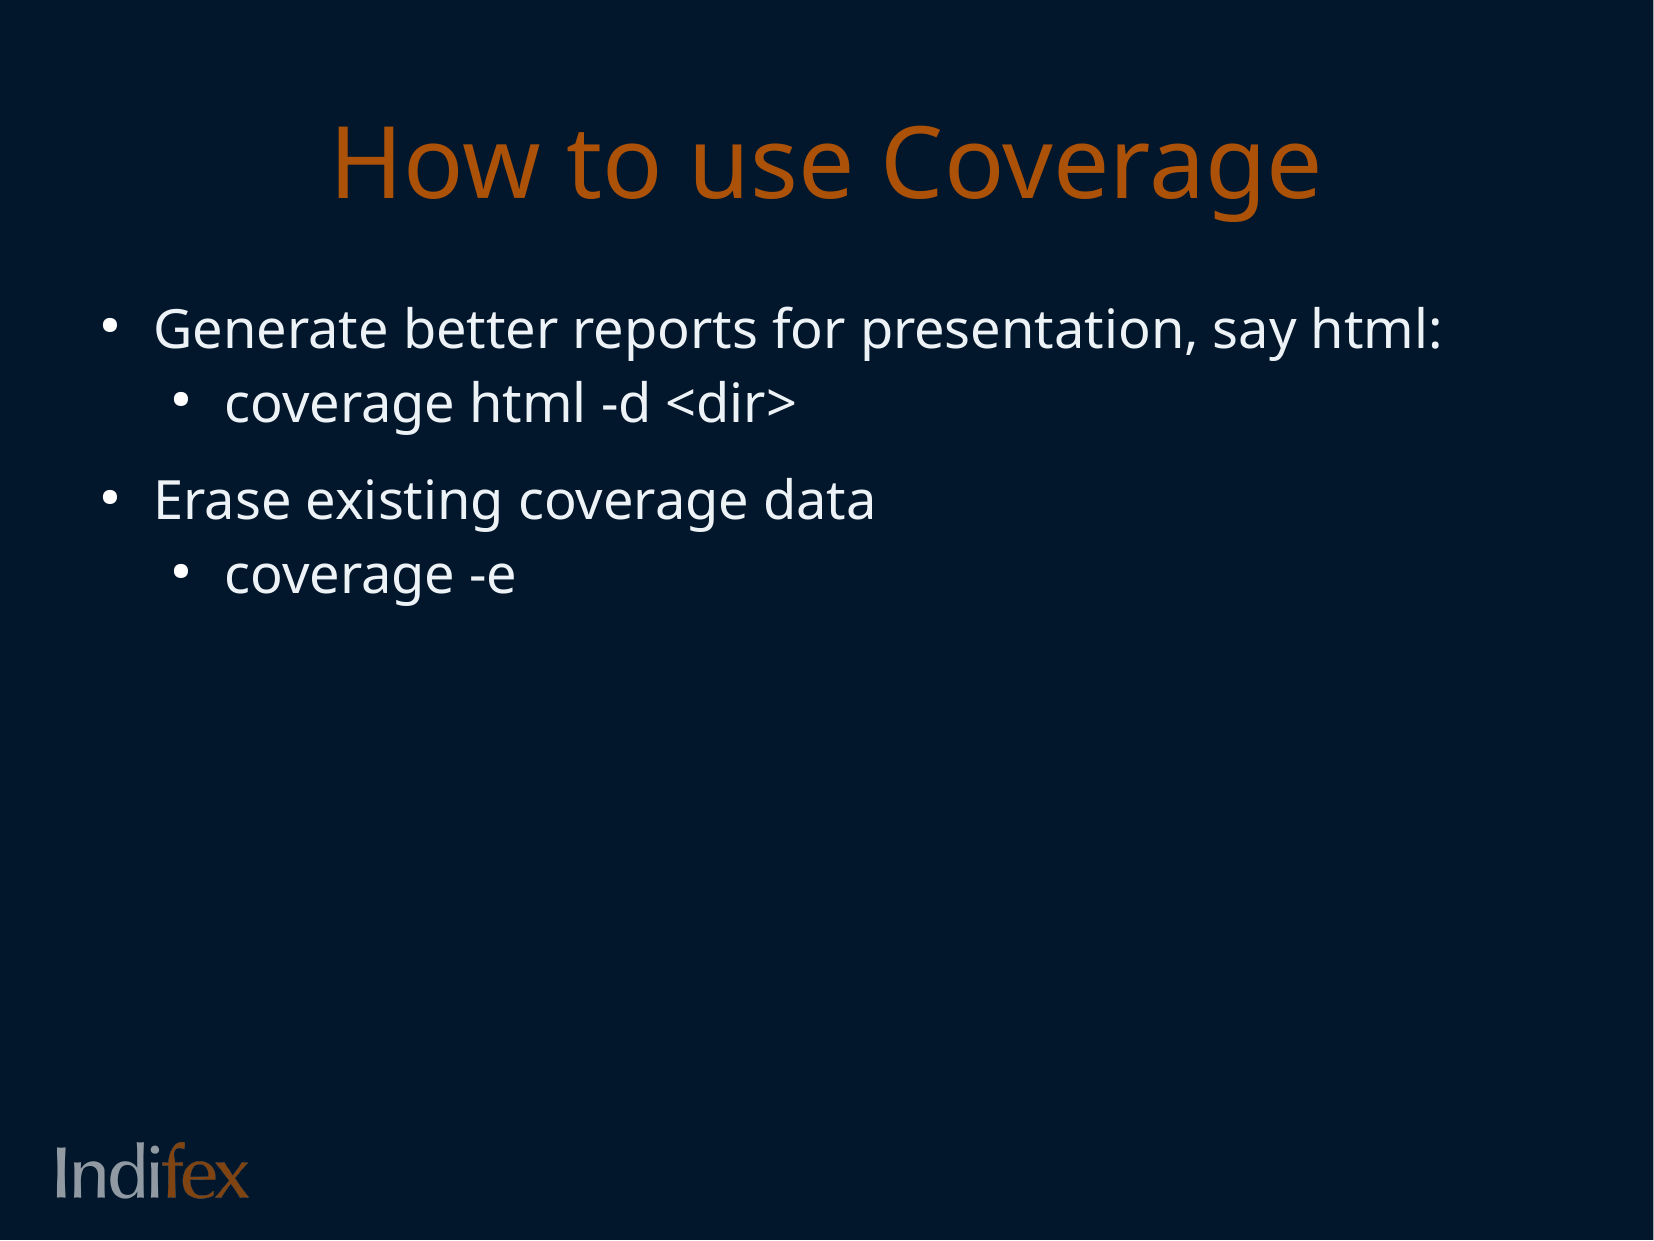

# How to use Coverage
Generate better reports for presentation, say html:
coverage html -d <dir>
Erase existing coverage data
coverage -e